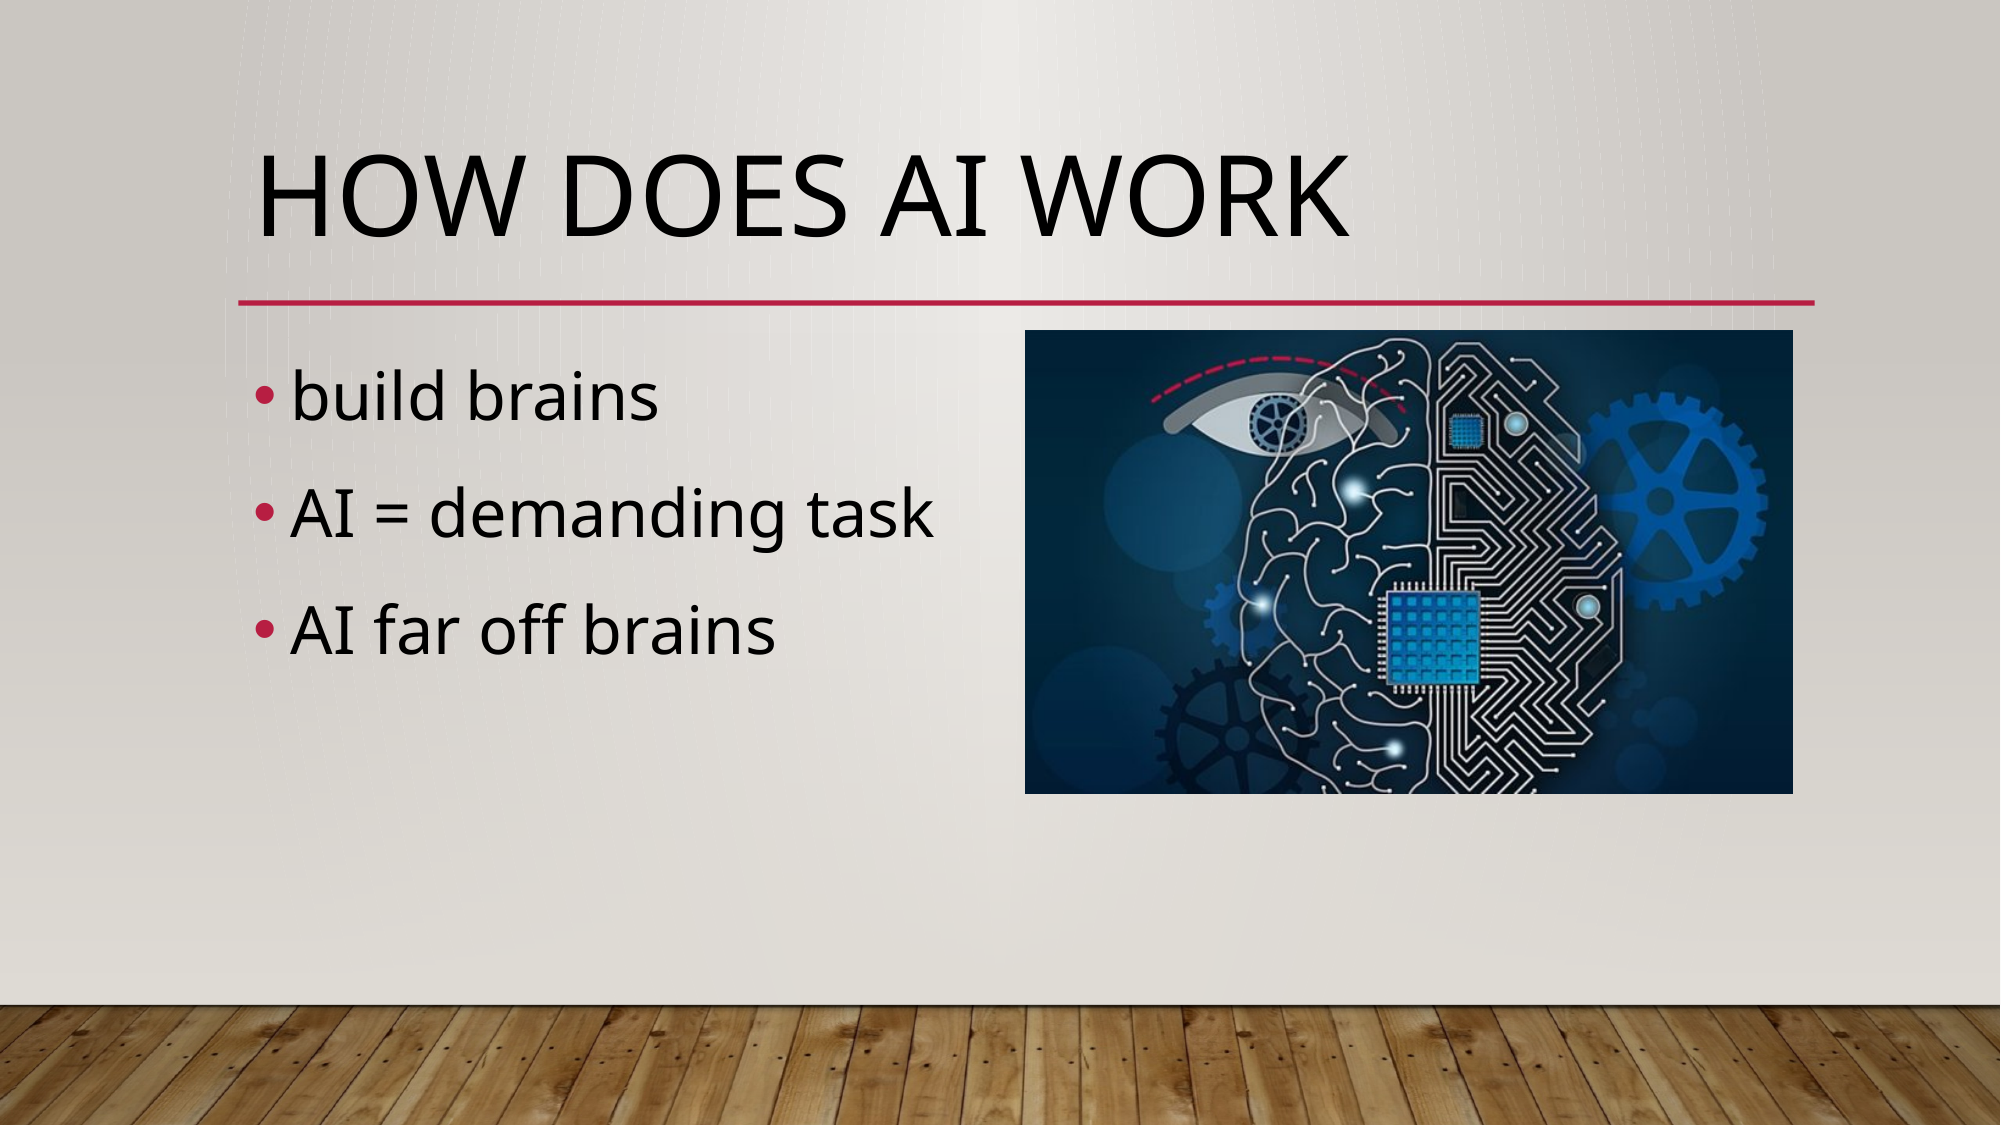

# How does ai work
build brains
AI = demanding task
AI far off brains